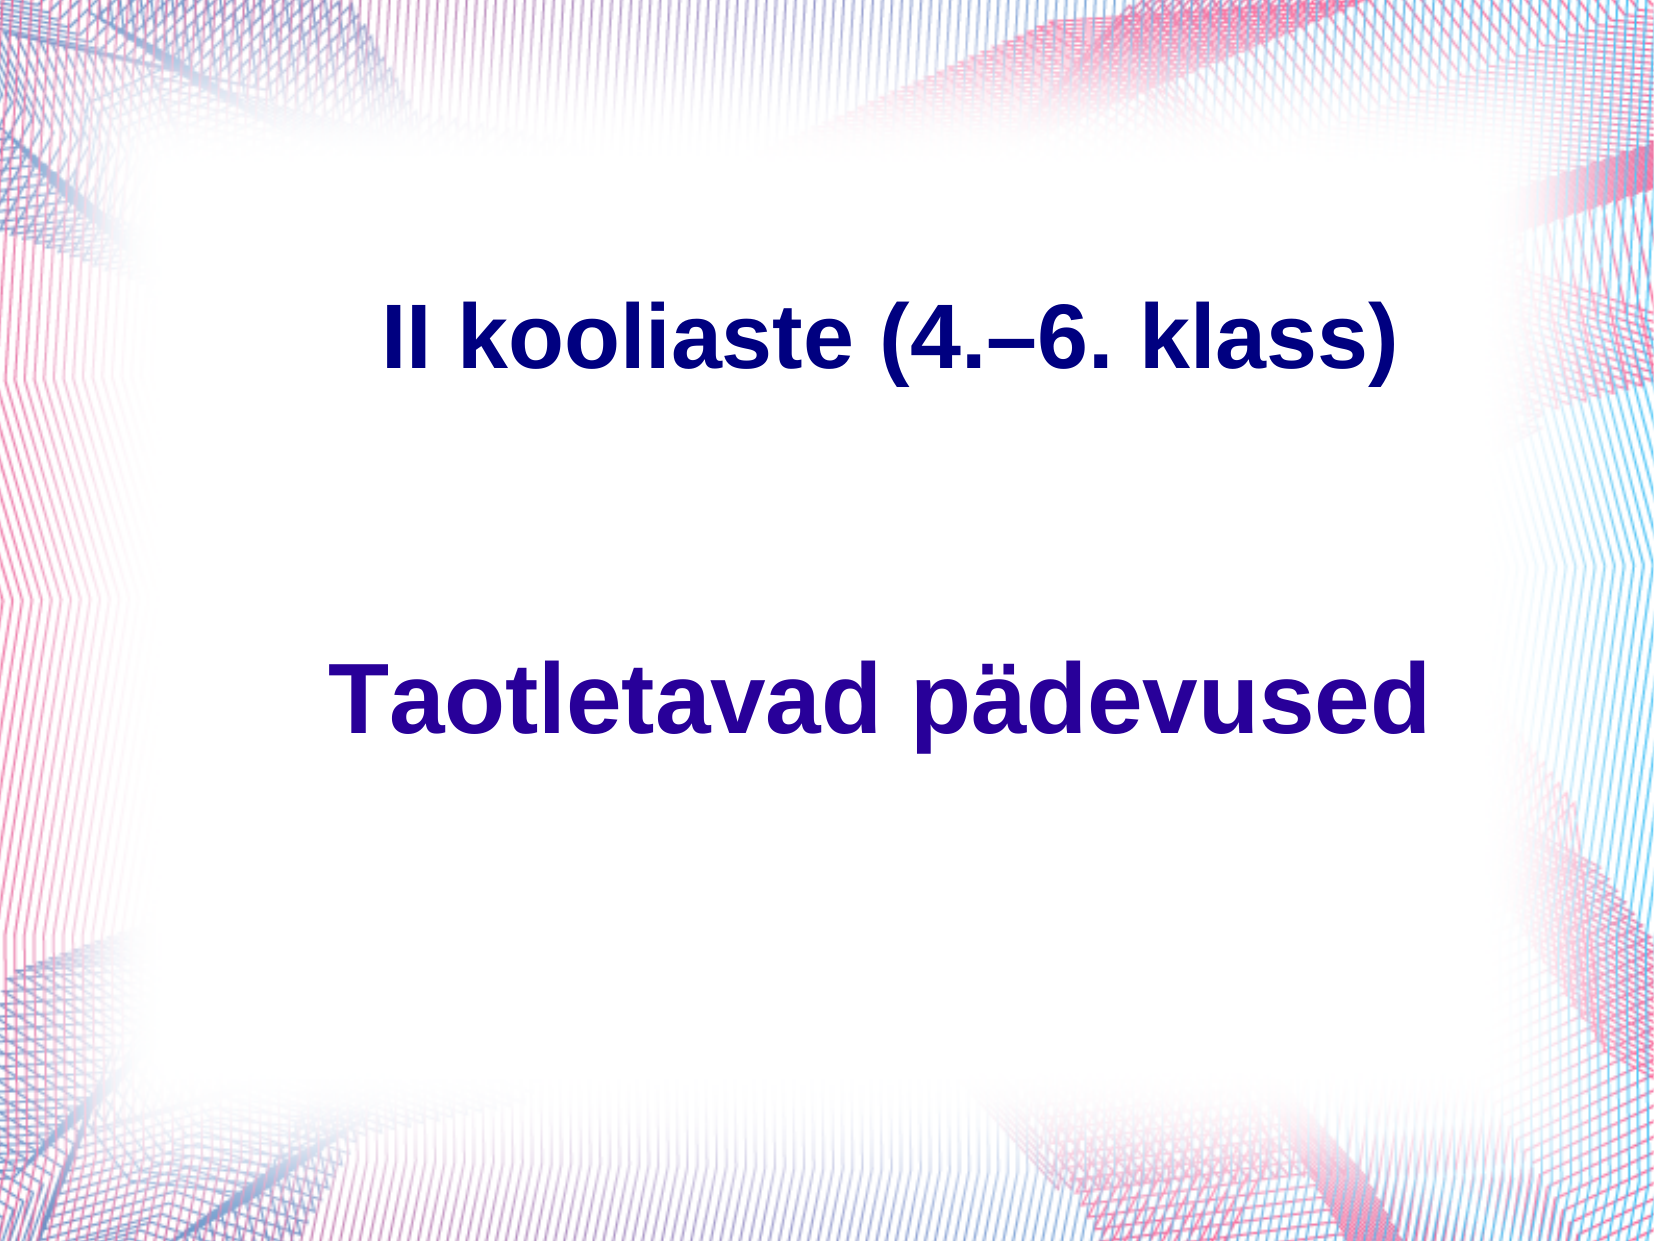

# II kooliaste (4.–6. klass)
Taotletavad pädevused